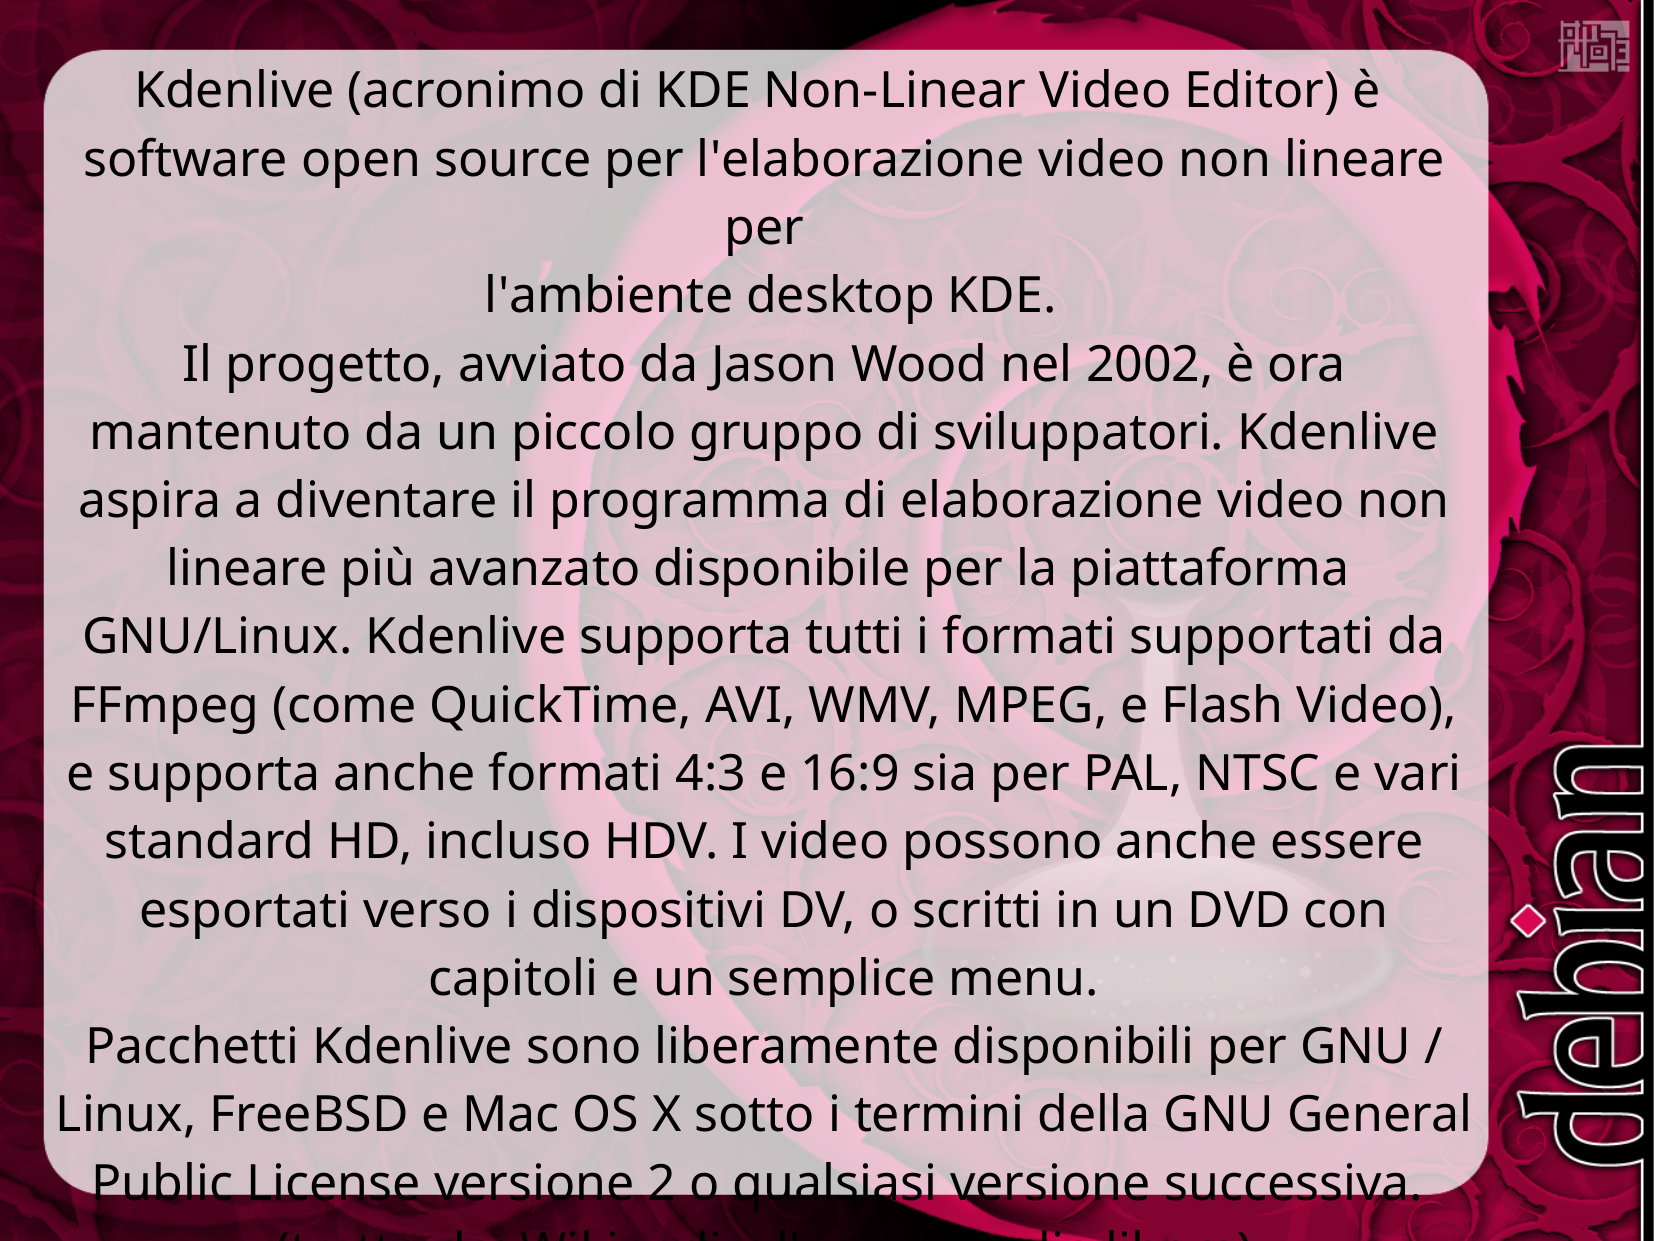

# Kdenlive (acronimo di KDE Non-Linear Video Editor) è software open source per l'elaborazione video non lineare per l'ambiente desktop KDE. Il progetto, avviato da Jason Wood nel 2002, è ora mantenuto da un piccolo gruppo di sviluppatori. Kdenlive aspira a diventare il programma di elaborazione video non lineare più avanzato disponibile per la piattaforma GNU/Linux. Kdenlive supporta tutti i formati supportati da FFmpeg (come QuickTime, AVI, WMV, MPEG, e Flash Video), e supporta anche formati 4:3 e 16:9 sia per PAL, NTSC e vari standard HD, incluso HDV. I video possono anche essere esportati verso i dispositivi DV, o scritti in un DVD con capitoli e un semplice menu. Pacchetti Kdenlive sono liberamente disponibili per GNU / Linux, FreeBSD e Mac OS X sotto i termini della GNU General Public License versione 2 o qualsiasi versione successiva. (tratto da: Wikipedia, l'enciclopedia libera)